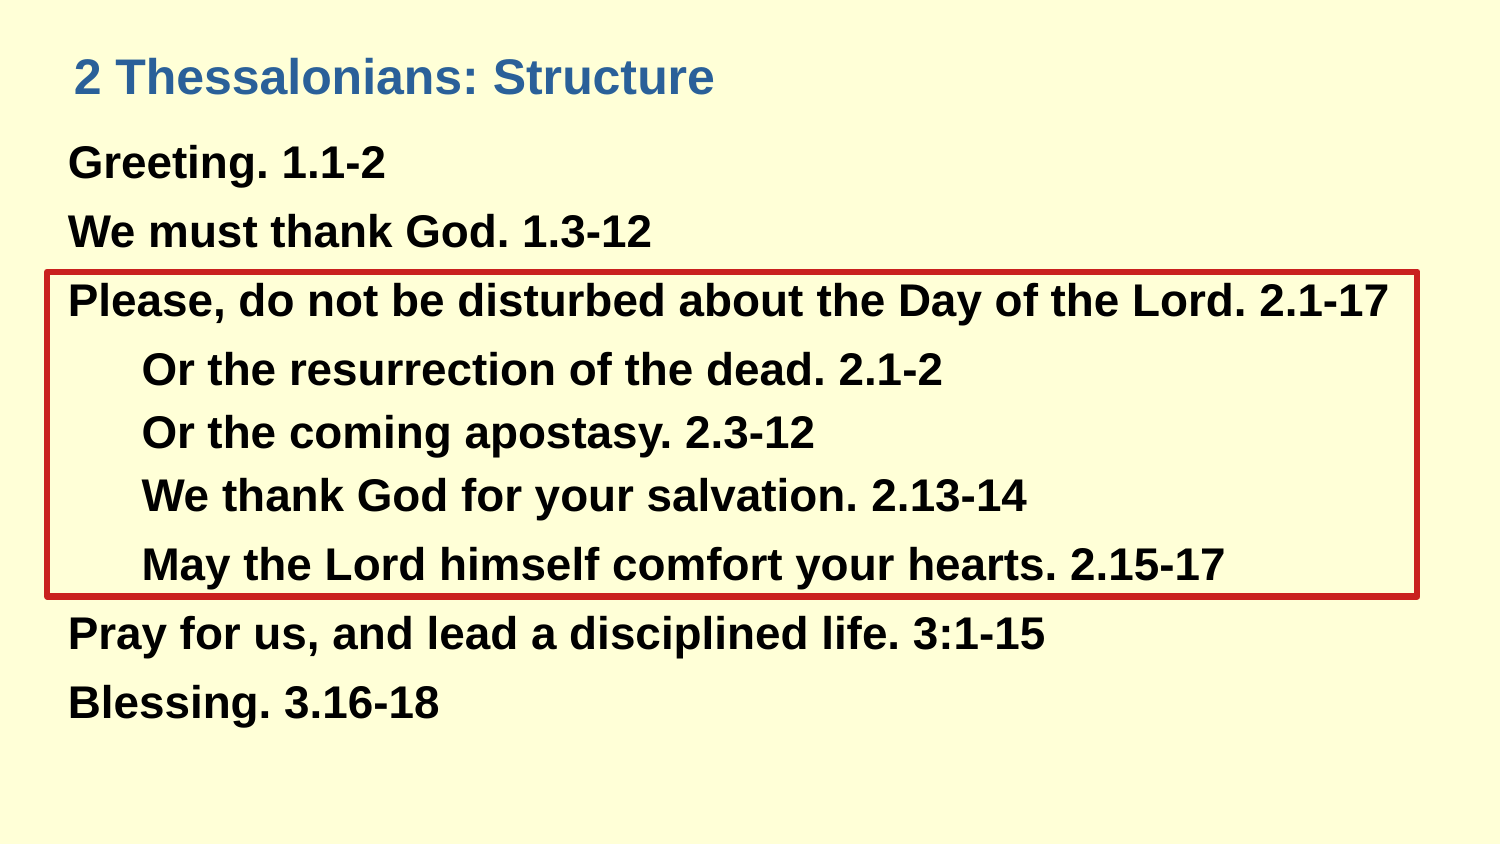

2 Thessalonians: Structure
Greeting. 1.1-2
We must thank God. 1.3-12
Please, do not be disturbed about the Day of the Lord. 2.1-17
	Or the resurrection of the dead. 2.1-2
	Or the coming apostasy. 2.3-12
	We thank God for your salvation. 2.13-14
	May the Lord himself comfort your hearts. 2.15-17
Pray for us, and lead a disciplined life. 3:1-15
Blessing. 3.16-18